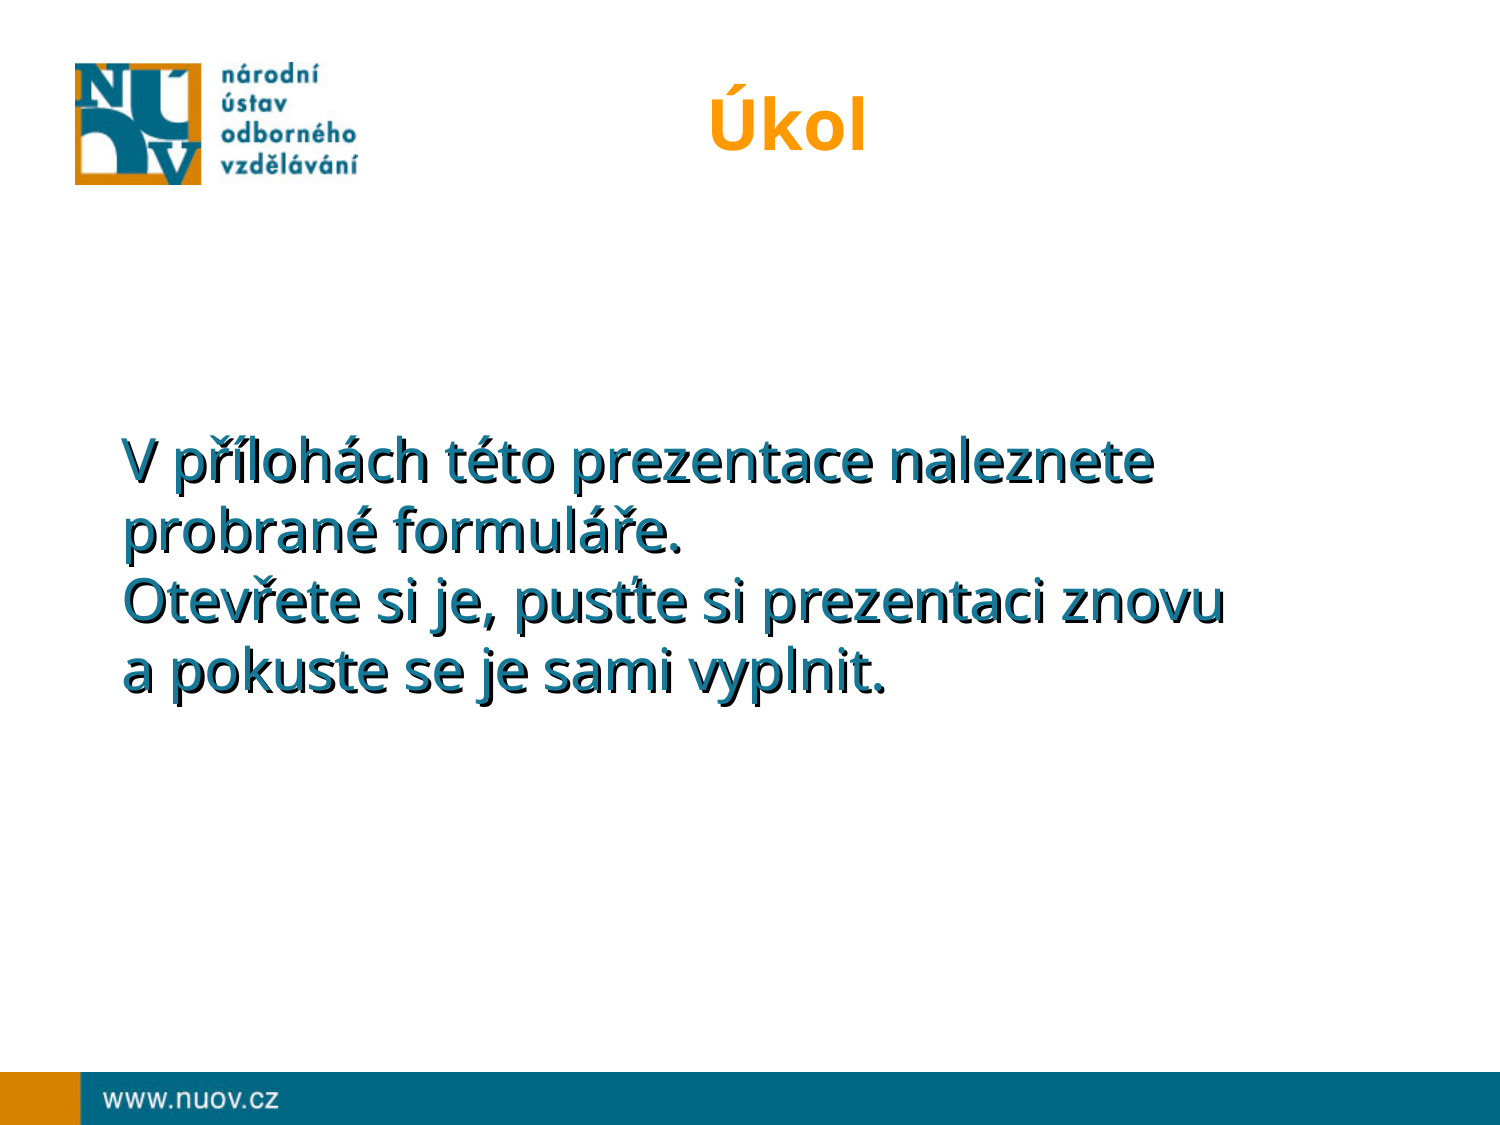

# Úkol
V přílohách této prezentace naleznete probrané formuláře.
Otevřete si je, pusťte si prezentaci znovu
a pokuste se je sami vyplnit.